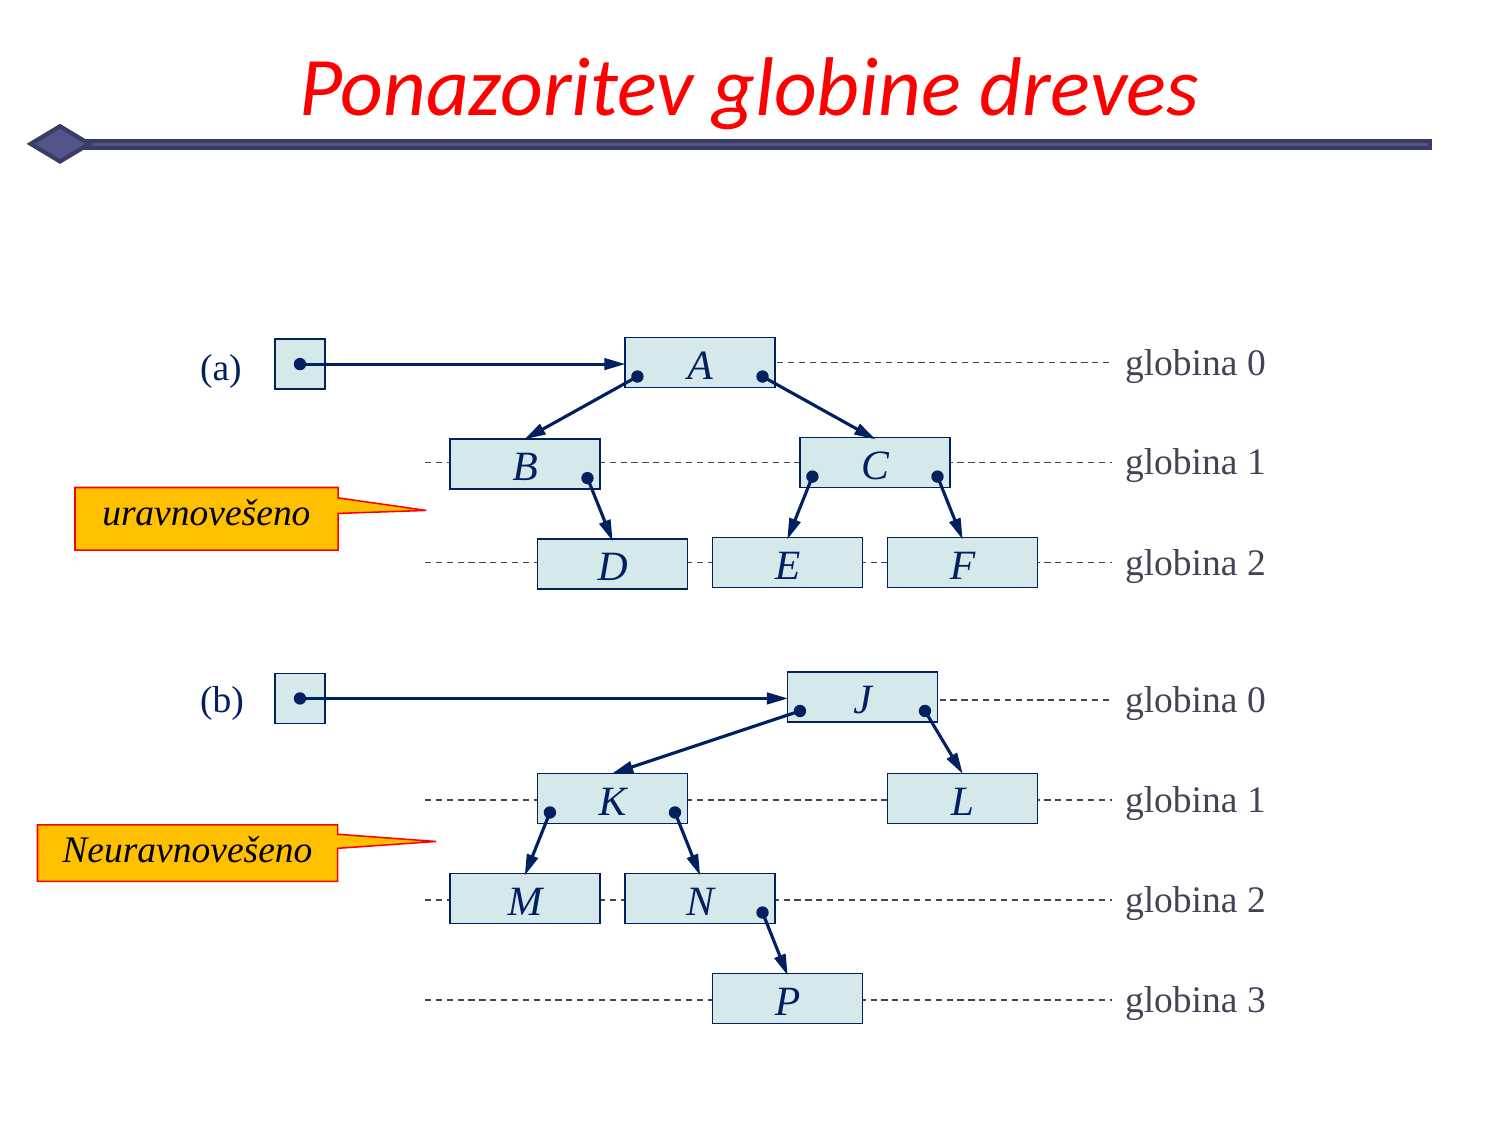

# Ponazoritev globine dreves
A
(a)
C
B
E
F
D
globina 0
globina 1
globina 2
uravnovešeno
Neuravnovešeno
J
(b)
K
L
M
N
P
globina 0
globina 1
globina 2
globina 3